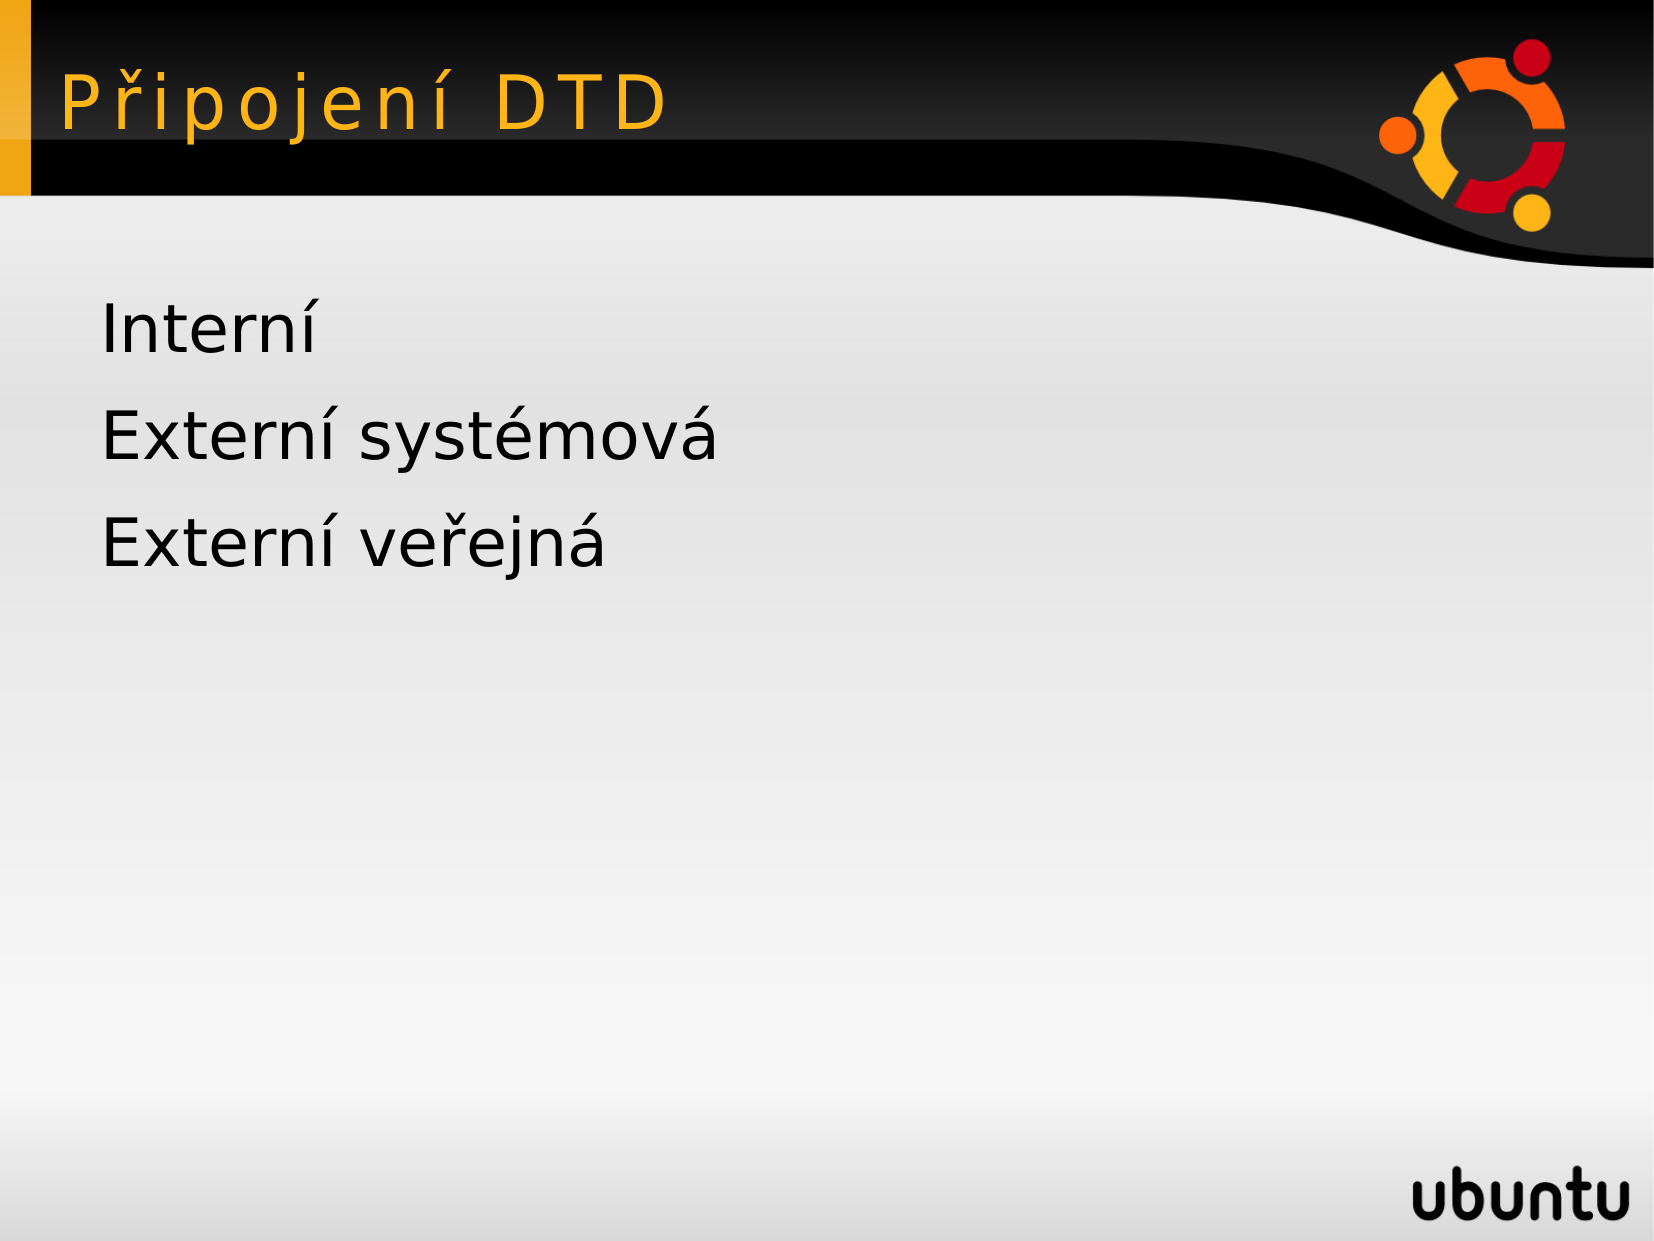

# Připojení DTD
Interní
Externí systémová
Externí veřejná